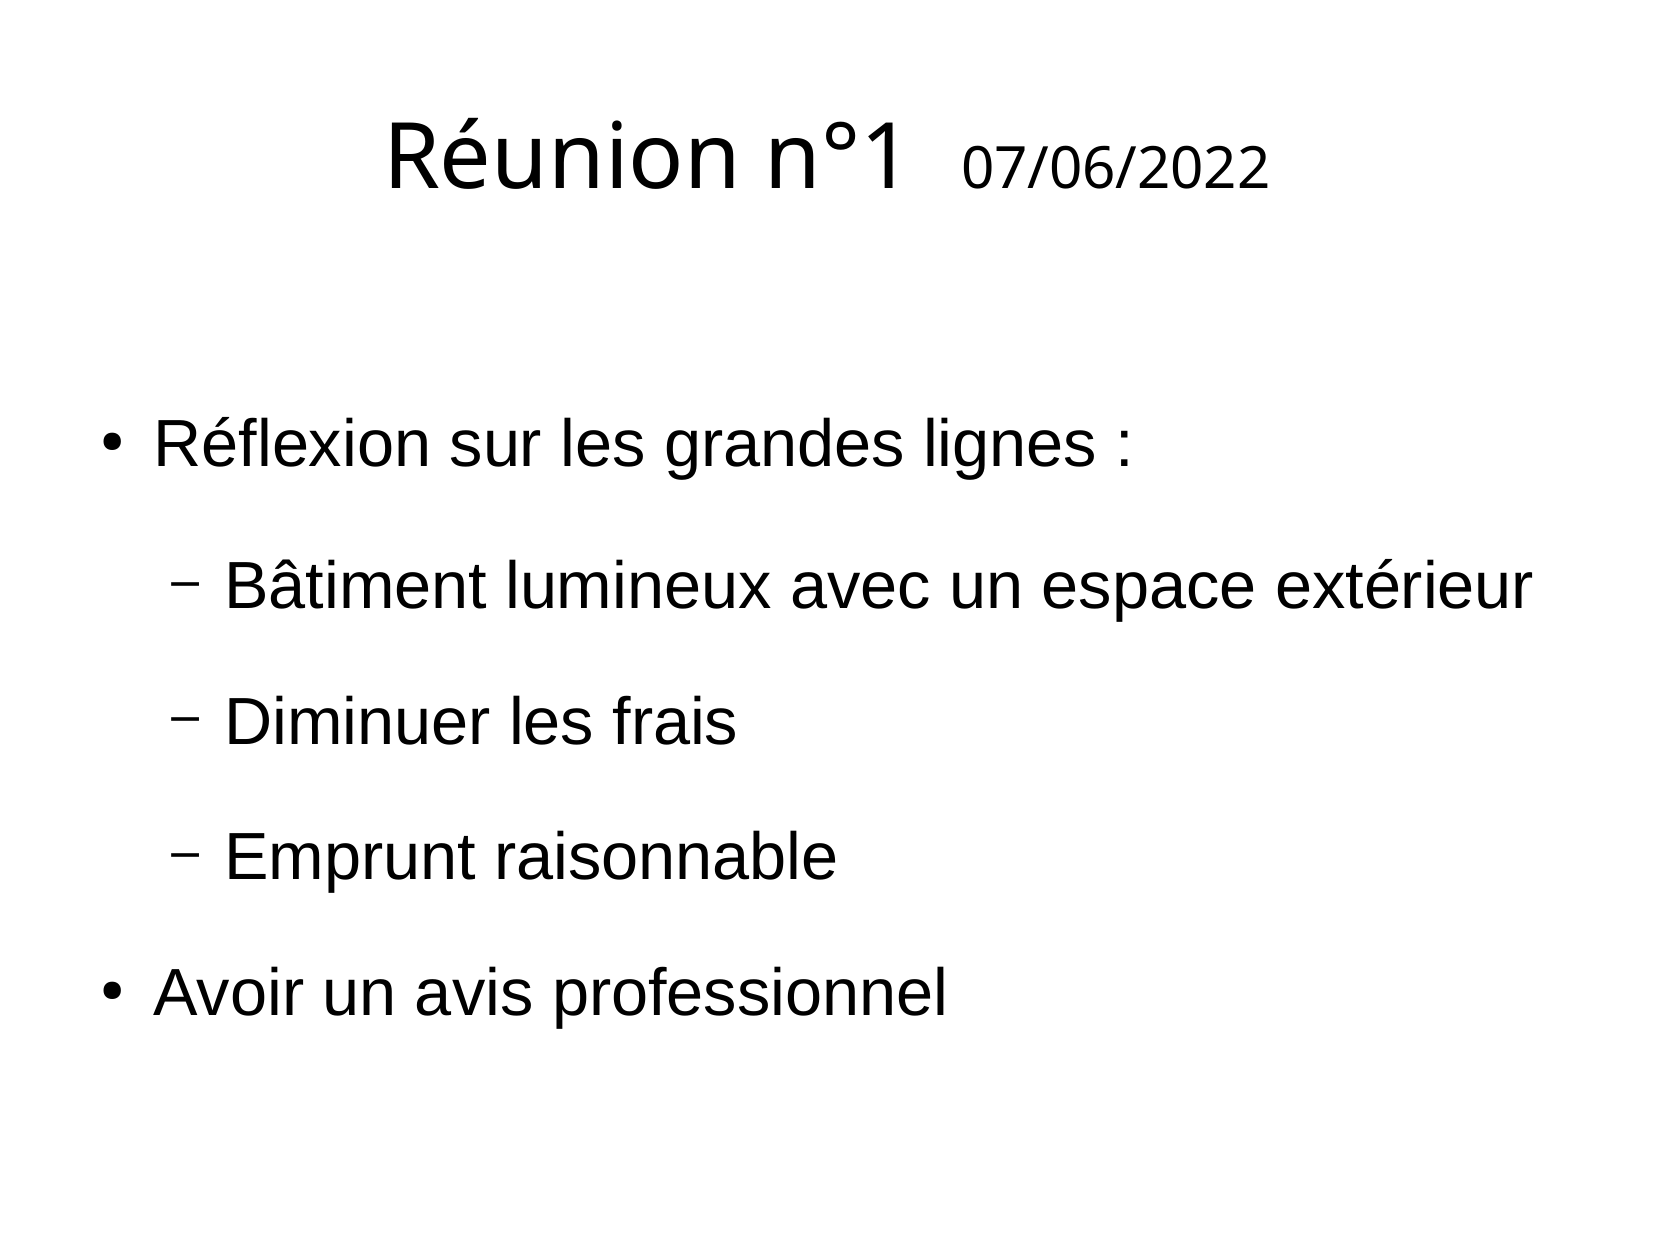

# Réunion n°1 07/06/2022
Réflexion sur les grandes lignes :
Bâtiment lumineux avec un espace extérieur
Diminuer les frais
Emprunt raisonnable
Avoir un avis professionnel